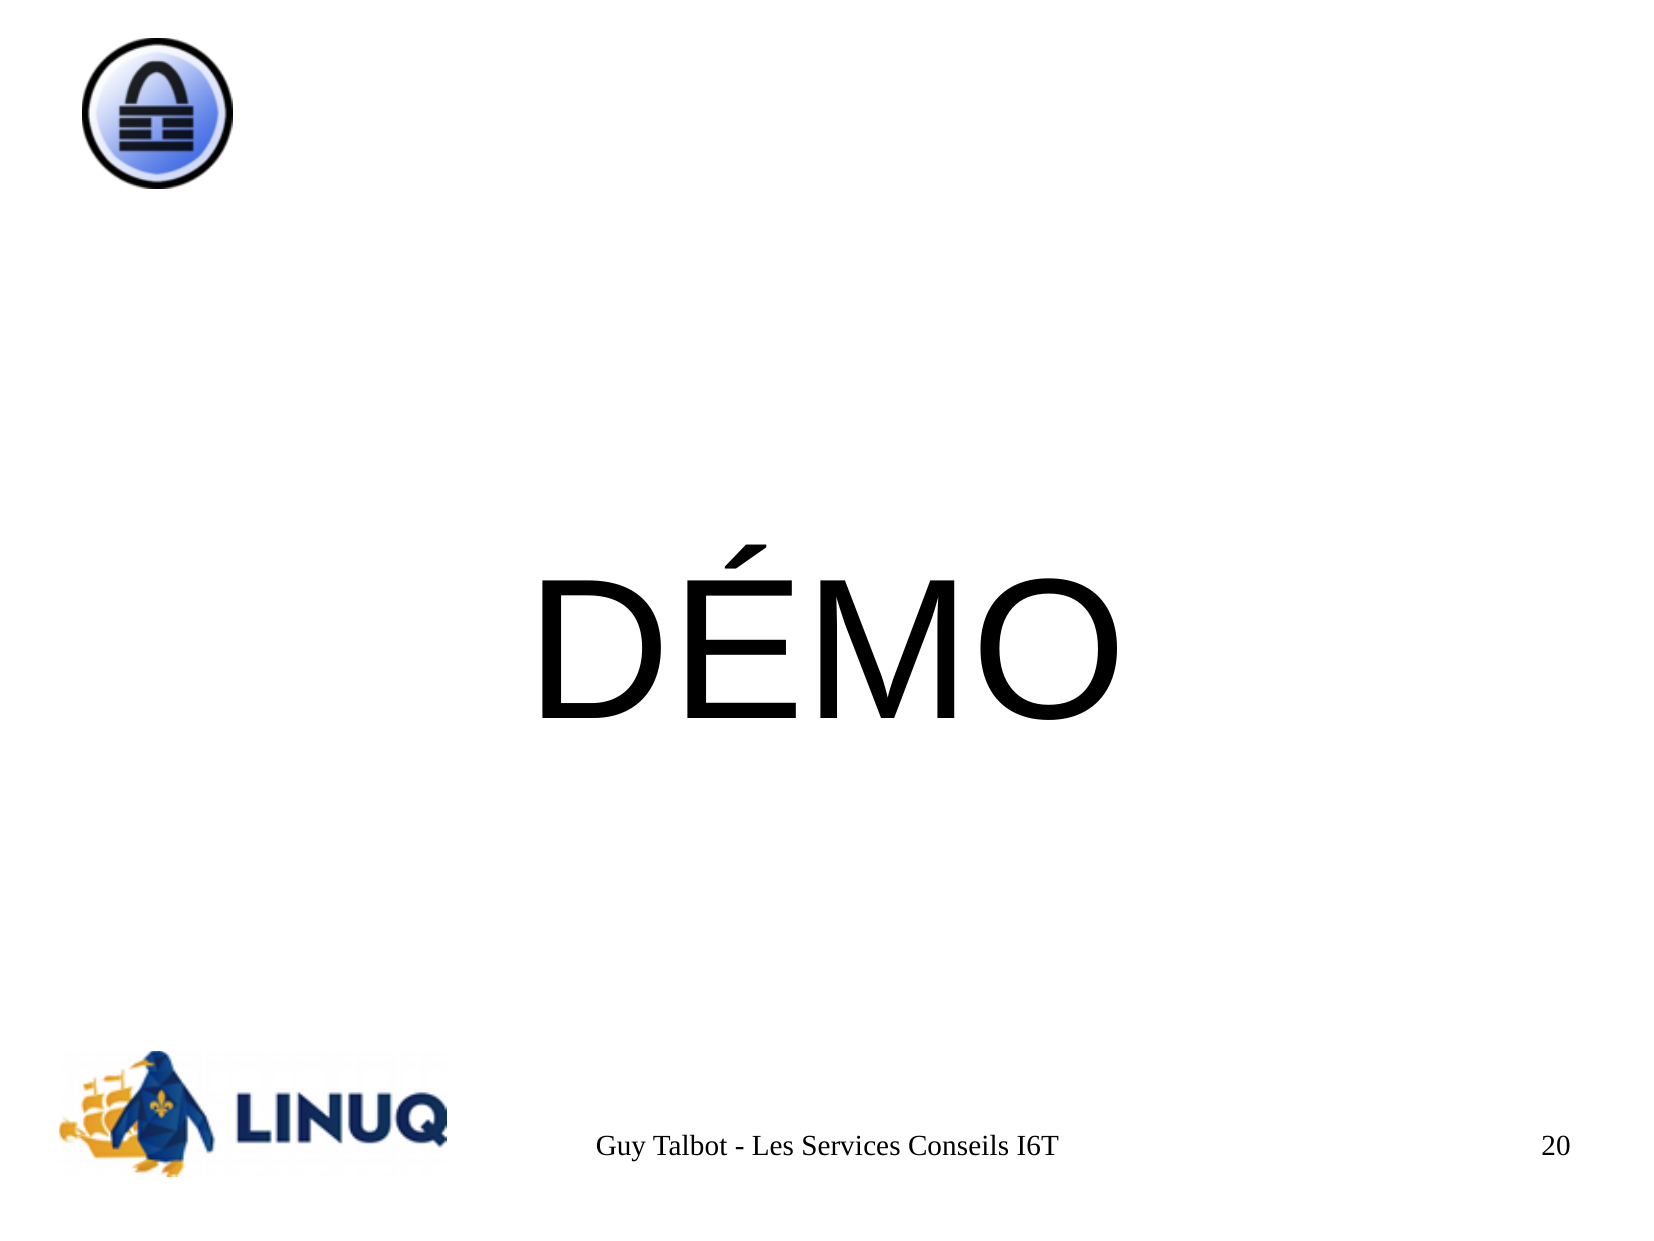

#
DÉMO
Guy Talbot - Les Services Conseils I6T
20